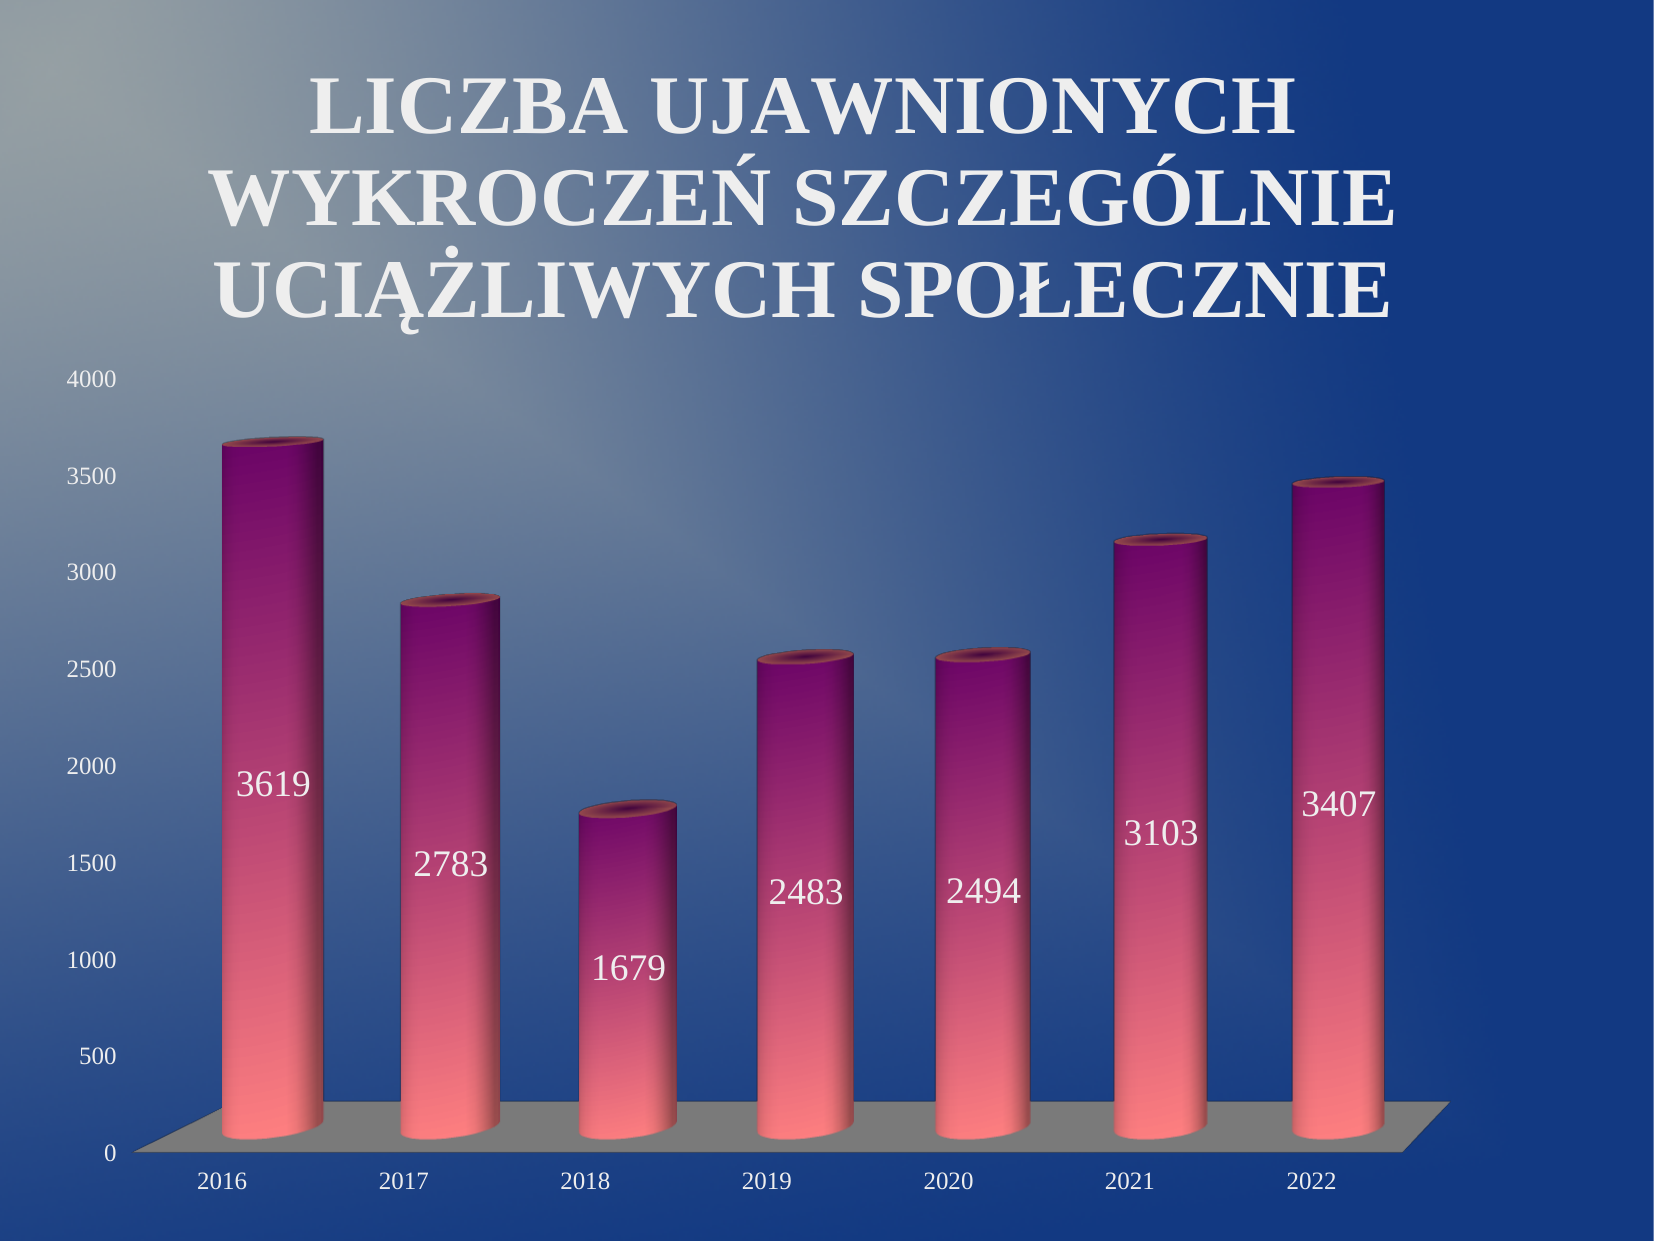

# LICZBA UJAWNIONYCH WYKROCZEŃ SZCZEGÓLNIE UCIĄŻLIWYCH SPOŁECZNIE
[unsupported chart]